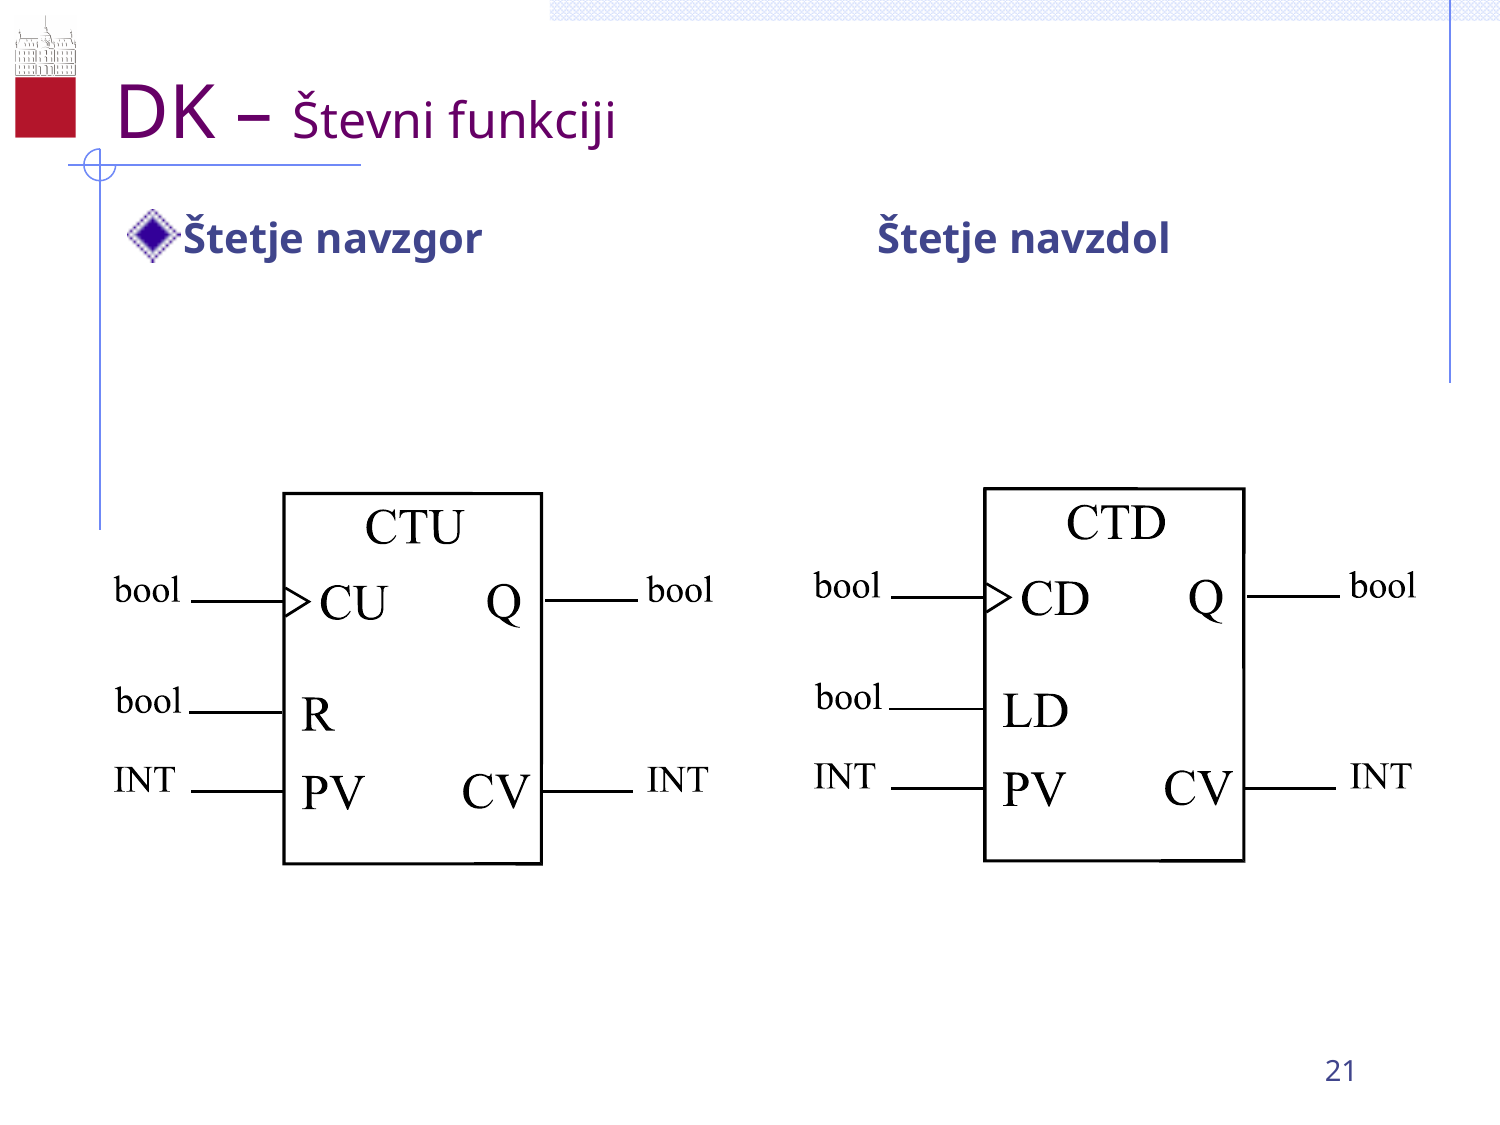

DK – Števni funkciji
# Štetje navzgor			Štetje navzdol